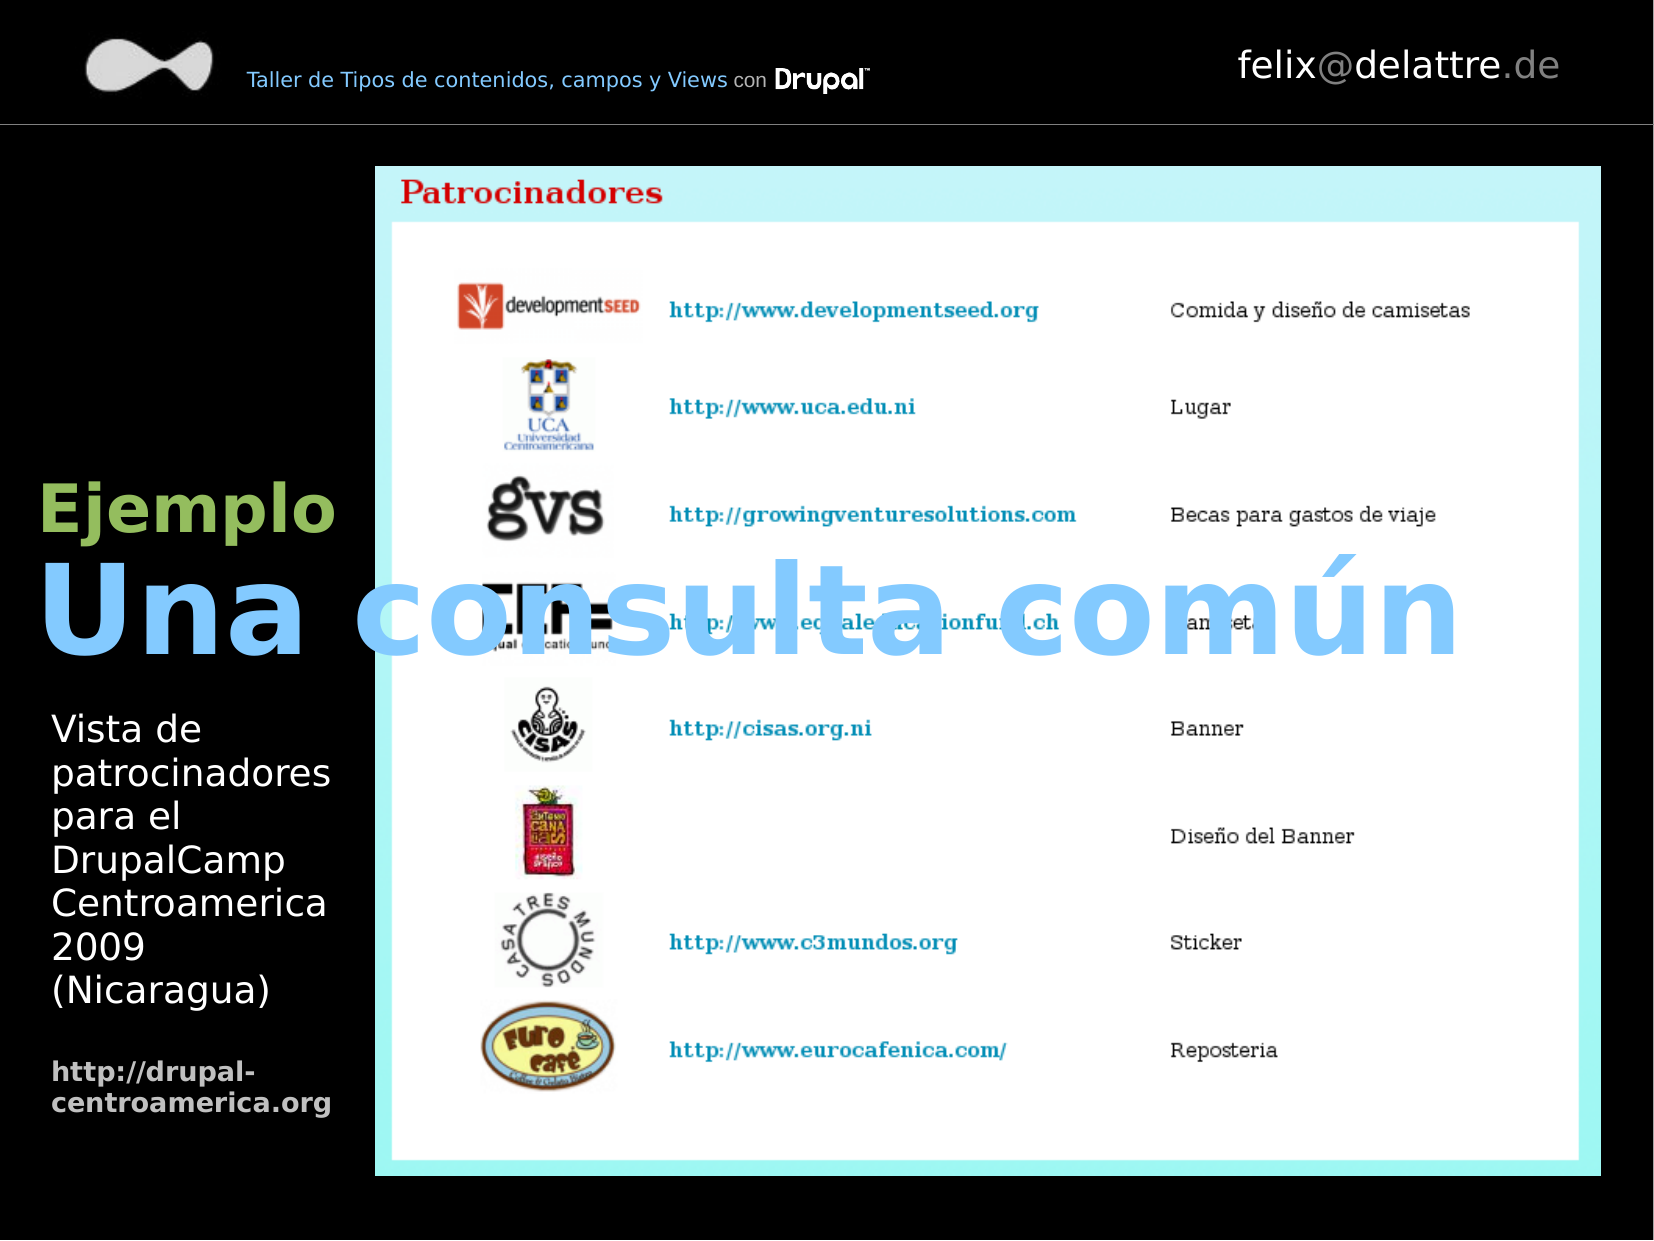

Ejemplo
Una consulta común
Vista de patrocinadores para el DrupalCamp Centroamerica 2009 (Nicaragua)
http://drupal-centroamerica.org